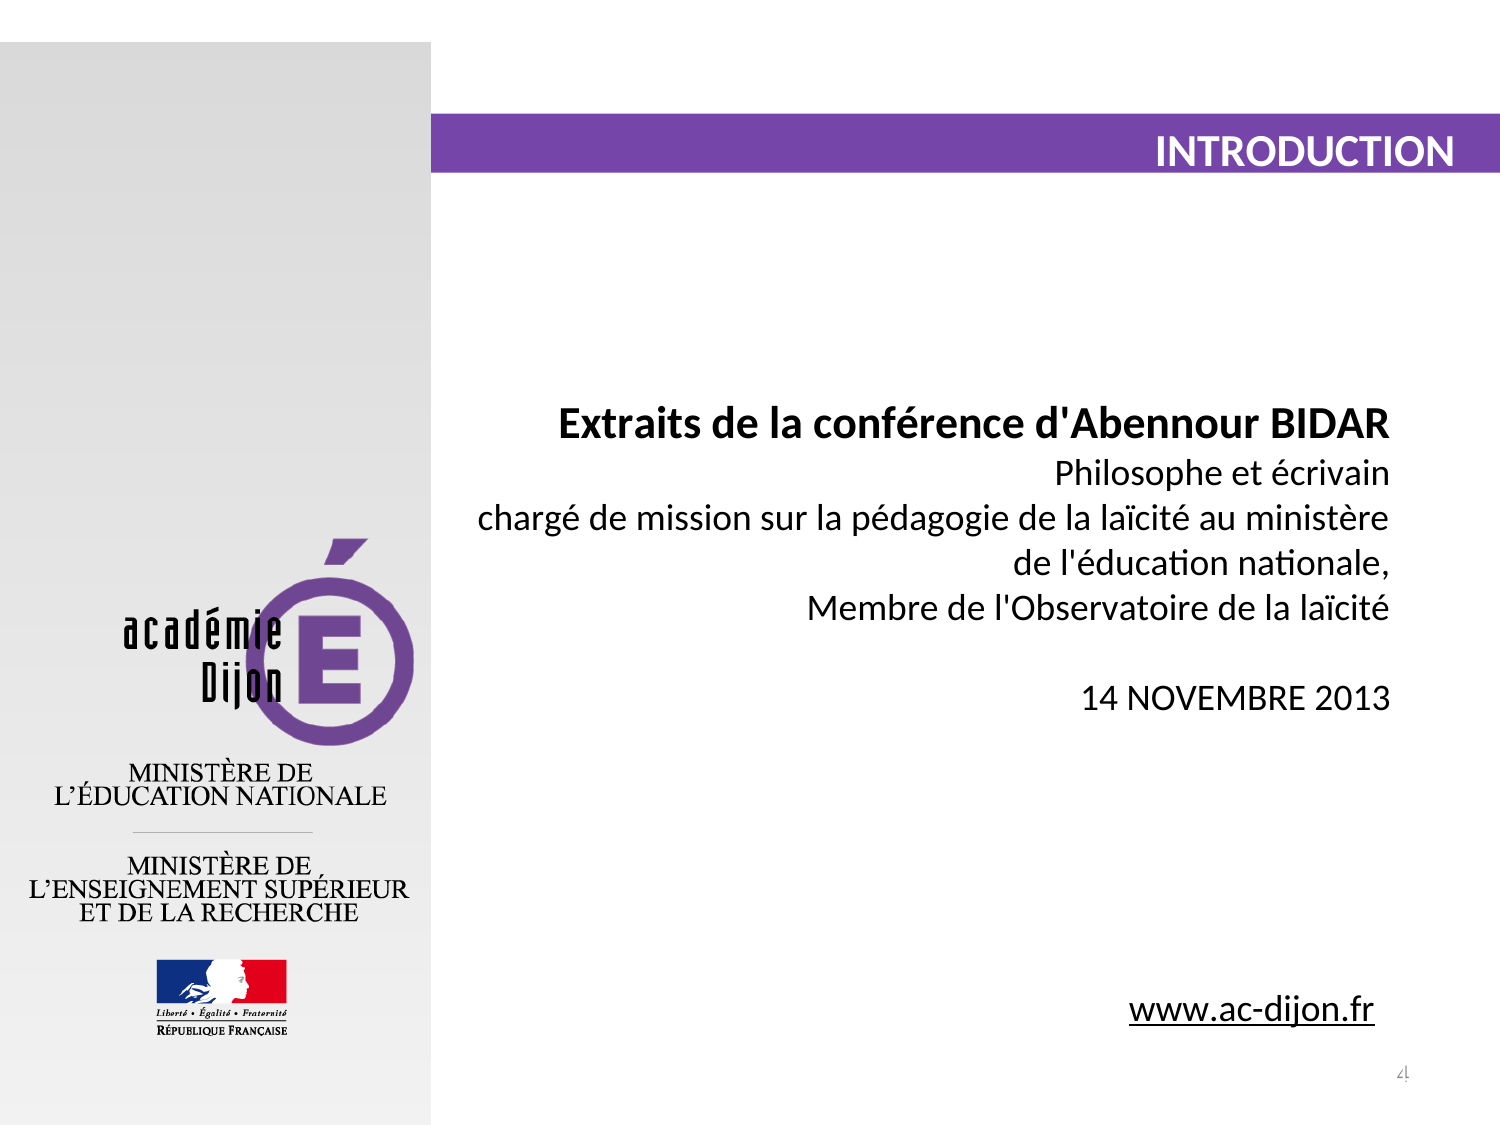

INTRODUCTION
Extraits de la conférence d'Abennour BIDAR
Philosophe et écrivain
chargé de mission sur la pédagogie de la laïcité au ministère de l'éducation nationale,
Membre de l'Observatoire de la laïcité
14 NOVEMBRE 2013
4